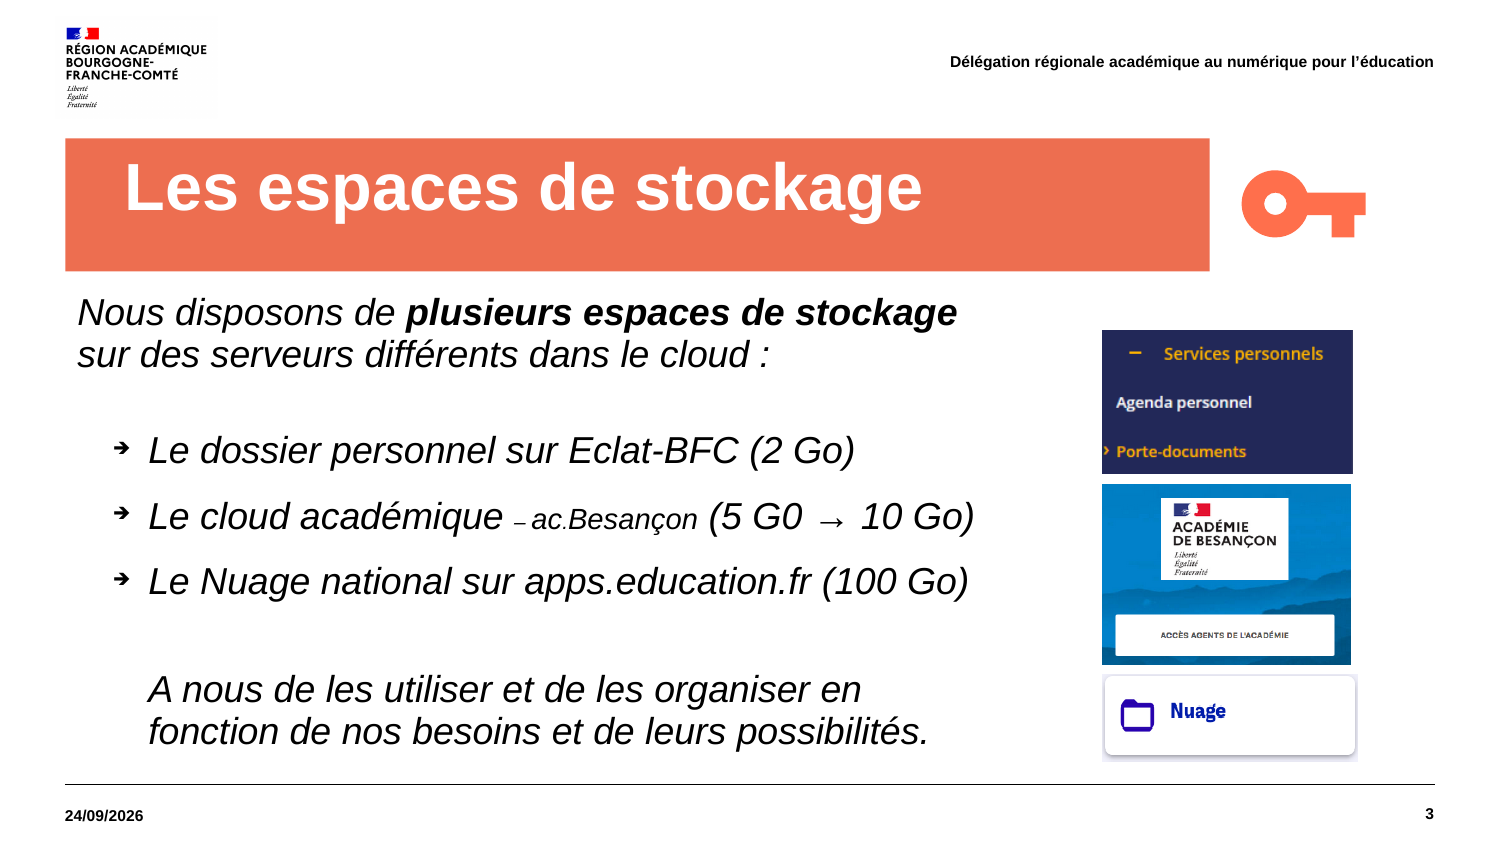

Délégation régionale académique au numérique pour l’éducation
Les espaces de stockage
Nous disposons de plusieurs espaces de stockage sur des serveurs différents dans le cloud :
Le dossier personnel sur Eclat-BFC (2 Go)
Le cloud académique – ac.Besançon (5 G0 → 10 Go)
Le Nuage national sur apps.education.fr (100 Go)
A nous de les utiliser et de les organiser en fonction de nos besoins et de leurs possibilités.